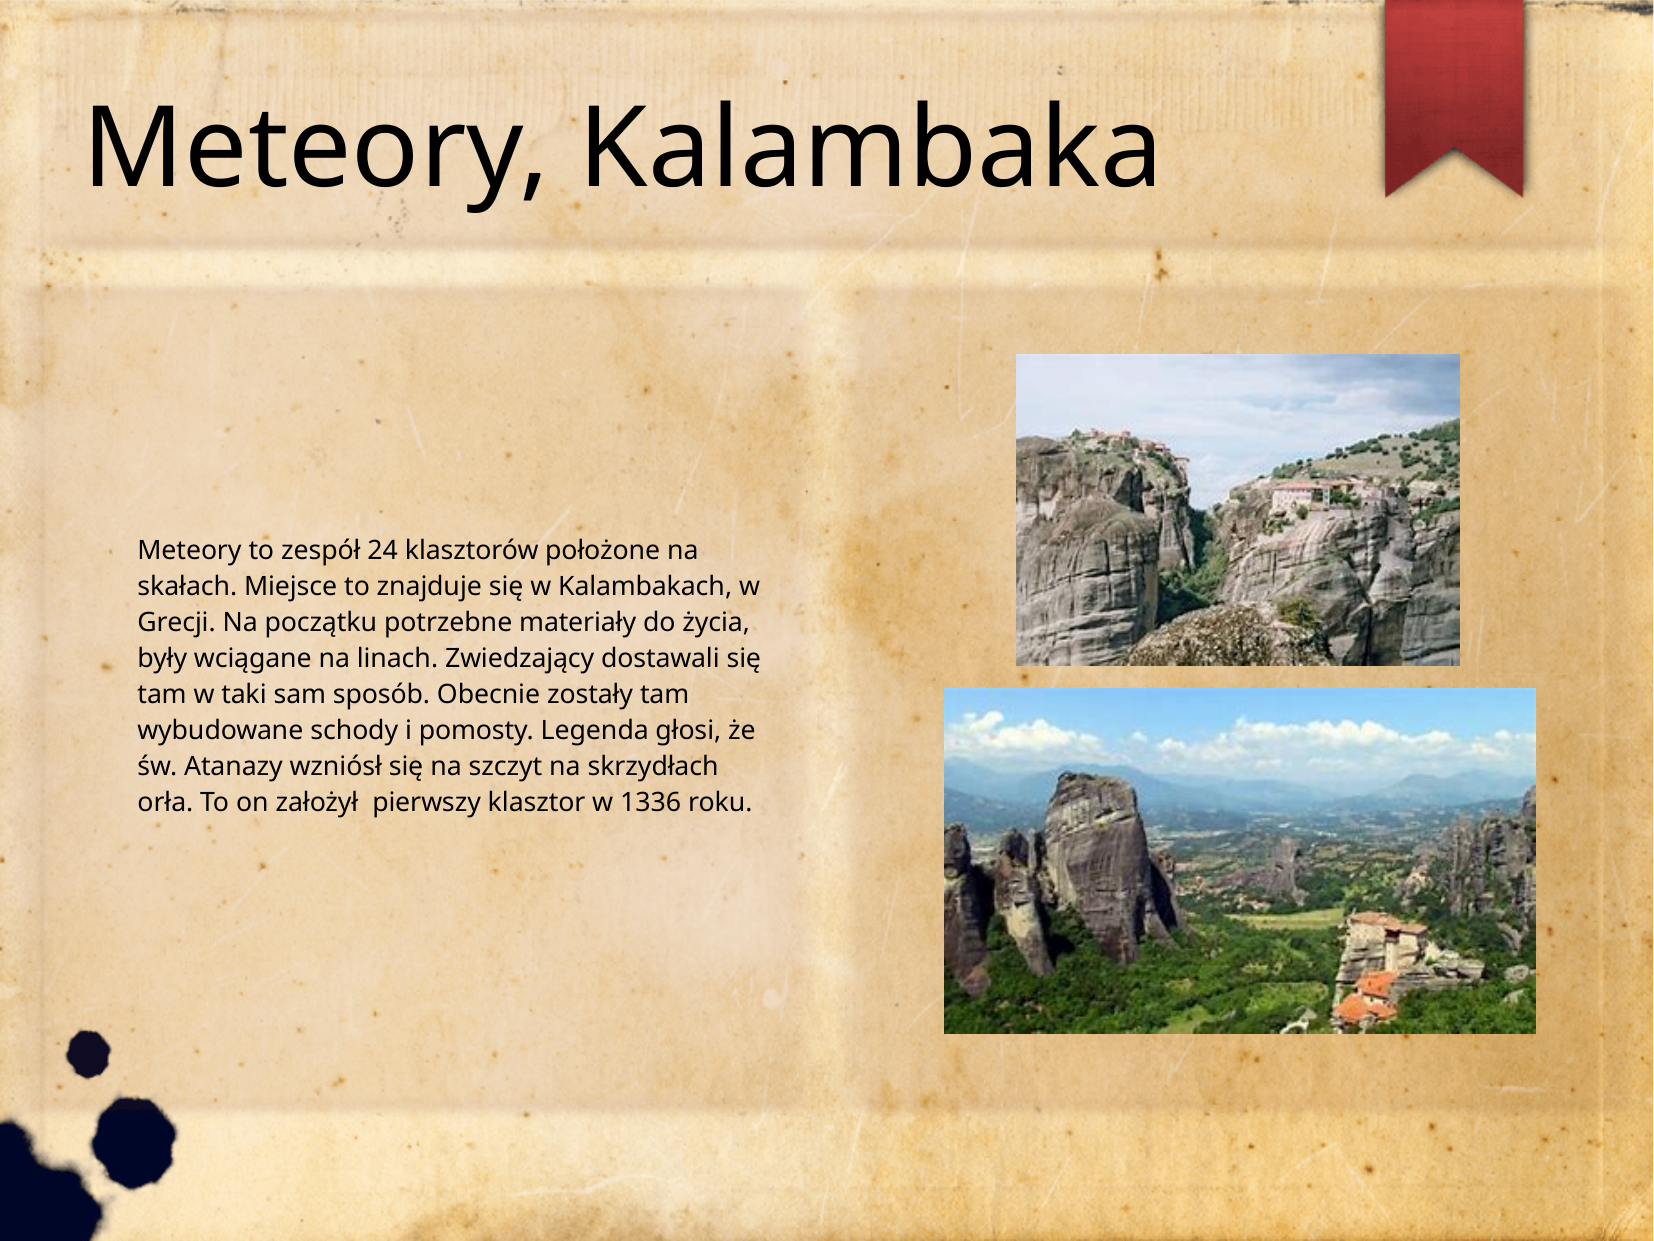

# Meteory, Kalambaka
Meteory to zespół 24 klasztorów położone na skałach. Miejsce to znajduje się w Kalambakach, w Grecji. Na początku potrzebne materiały do życia, były wciągane na linach. Zwiedzający dostawali się tam w taki sam sposób. Obecnie zostały tam wybudowane schody i pomosty. Legenda głosi, że św. Atanazy wzniósł się na szczyt na skrzydłach orła. To on założył pierwszy klasztor w 1336 roku.